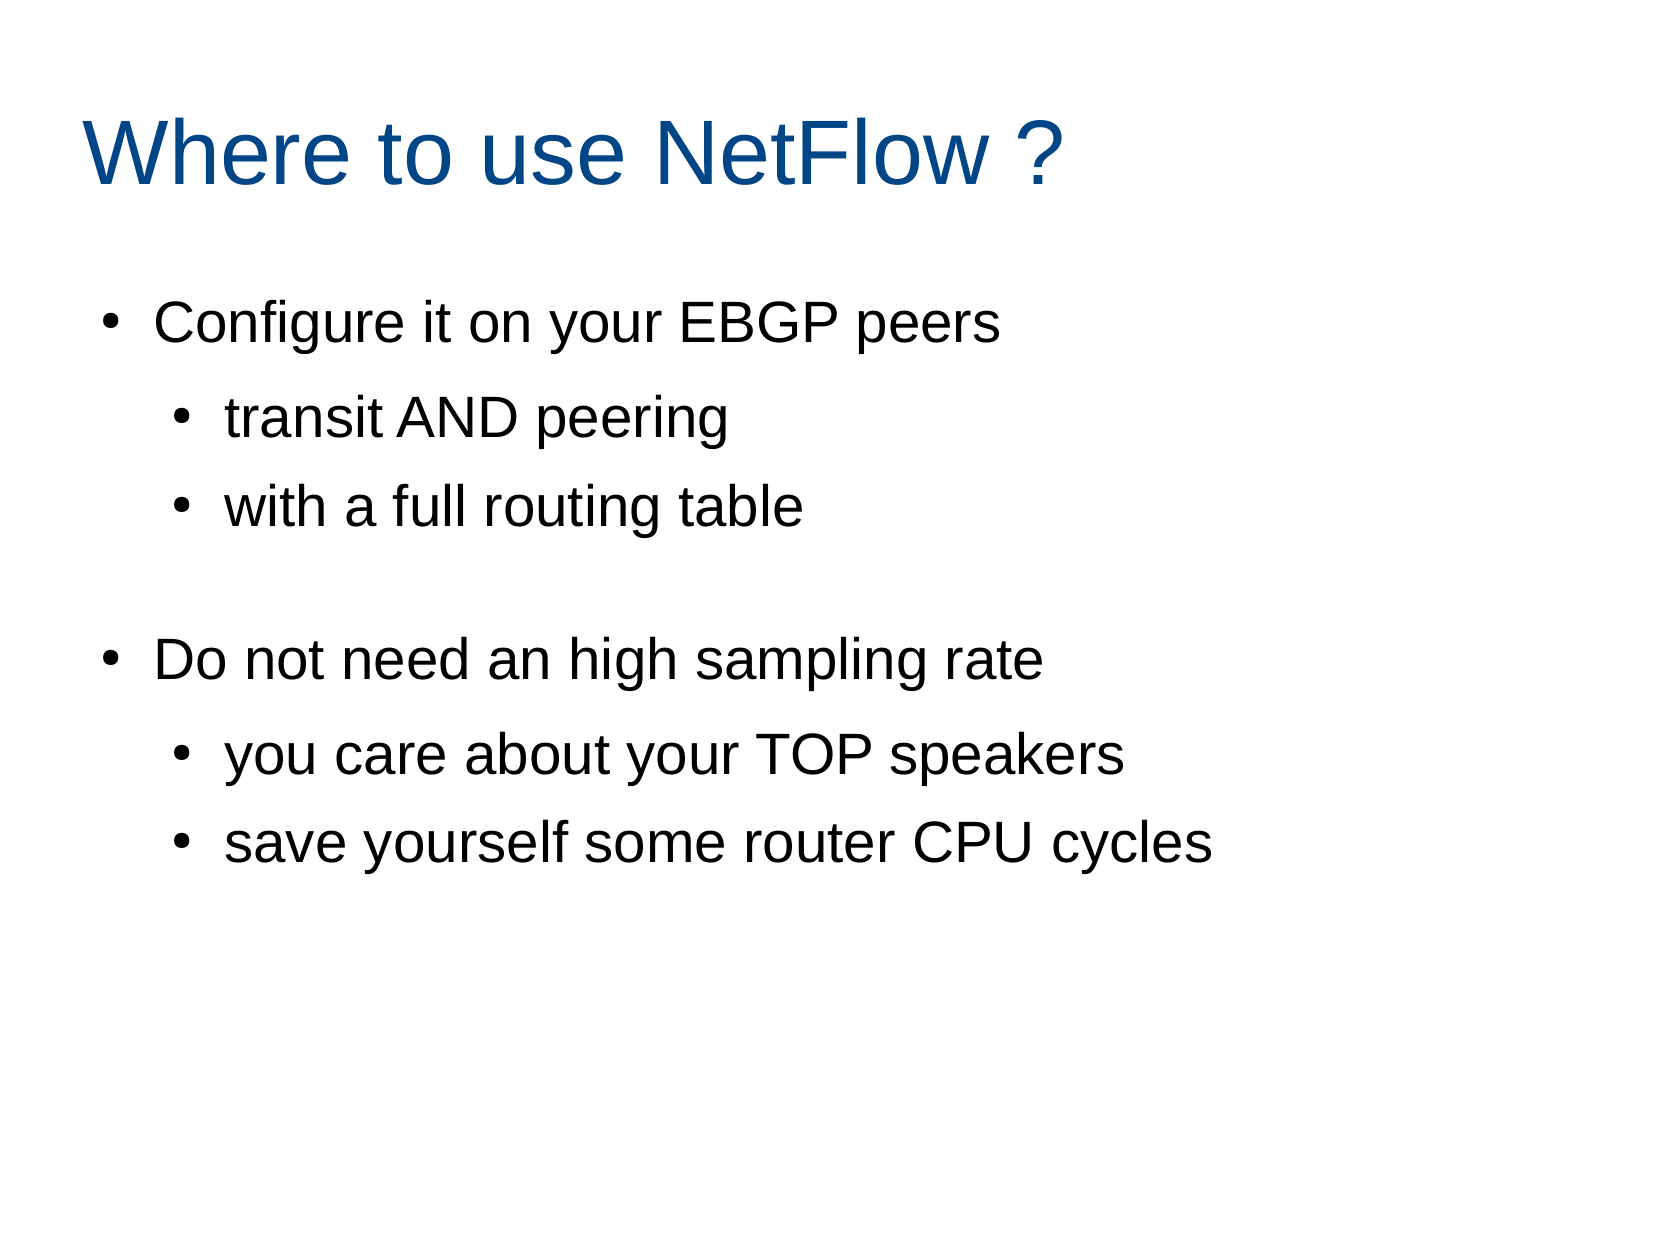

# Where to use NetFlow ?
Configure it on your EBGP peers
transit AND peering
with a full routing table
Do not need an high sampling rate
you care about your TOP speakers
save yourself some router CPU cycles